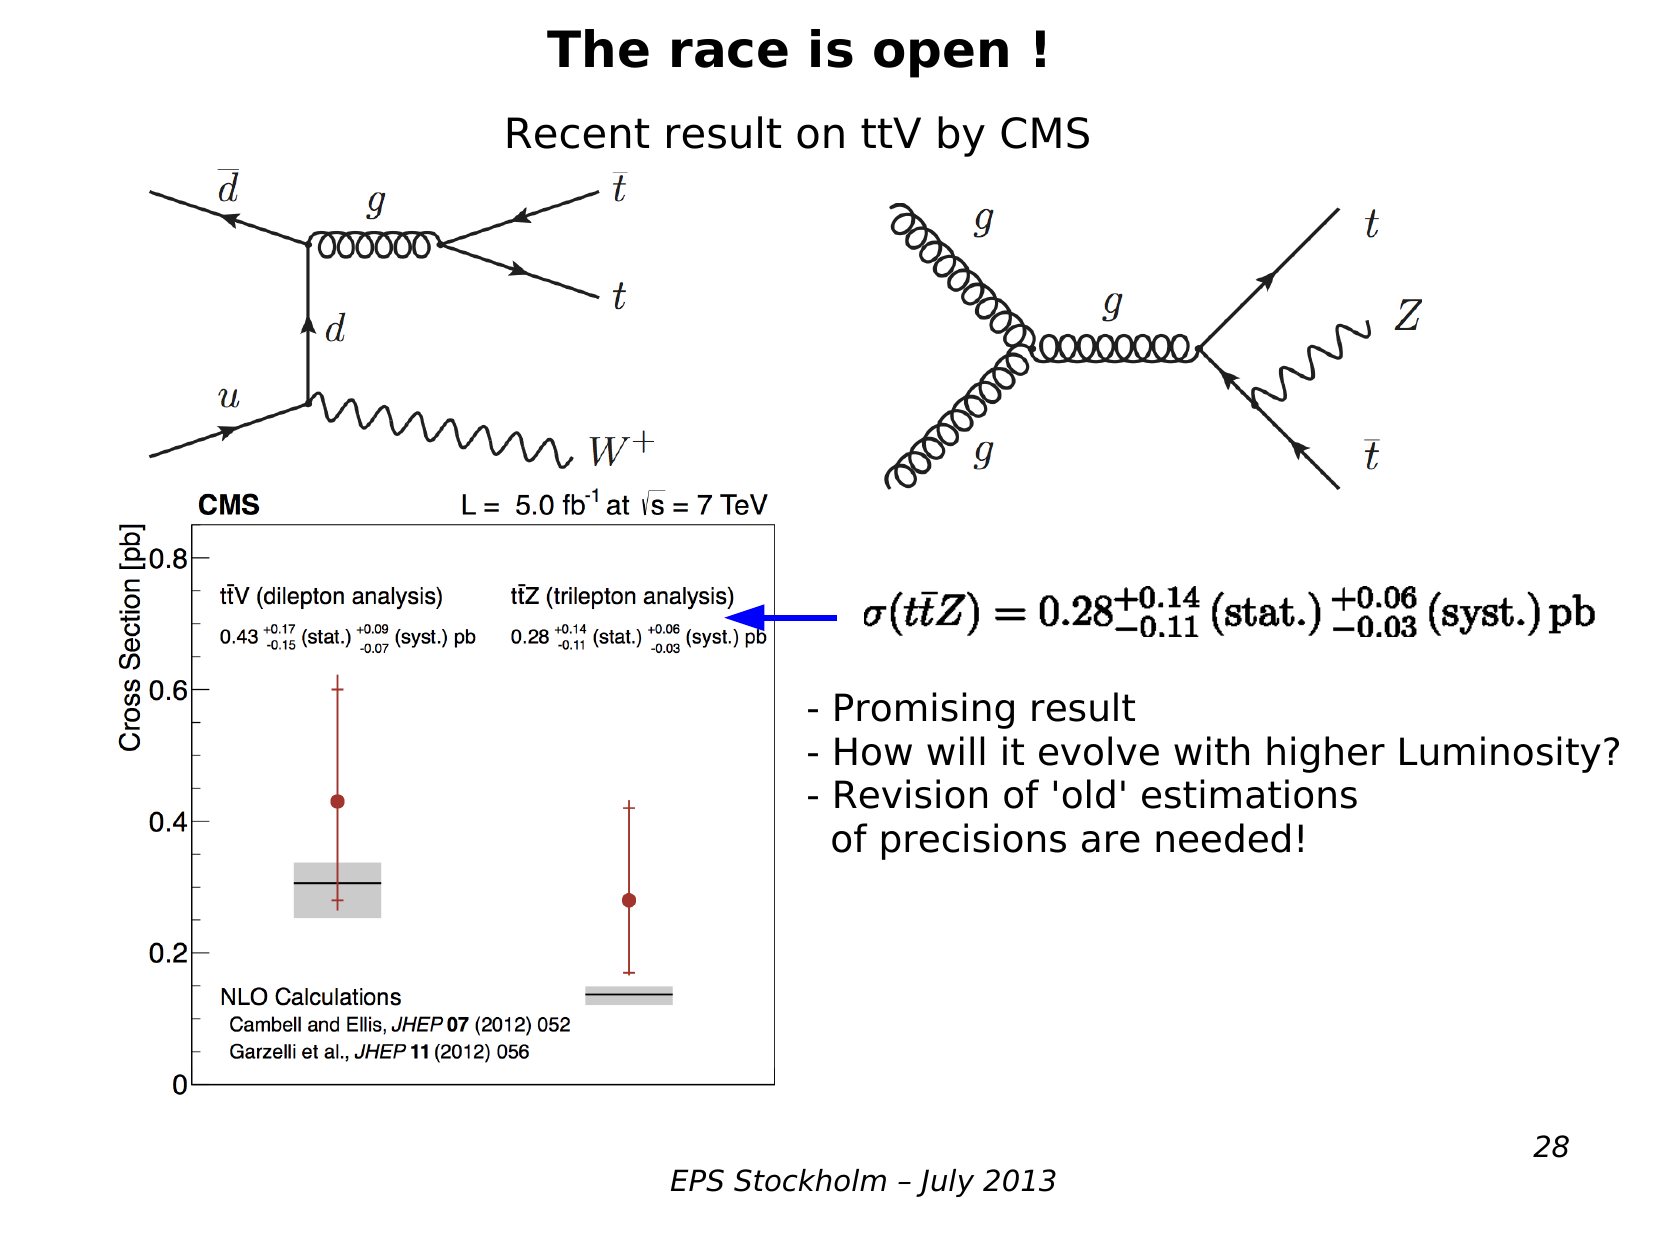

The race is open !
Recent result on ttV by CMS
- Promising result
- How will it evolve with higher Luminosity?
- Revision of 'old' estimations
 of precisions are needed!
FCPPL Workshop - March 2012
28